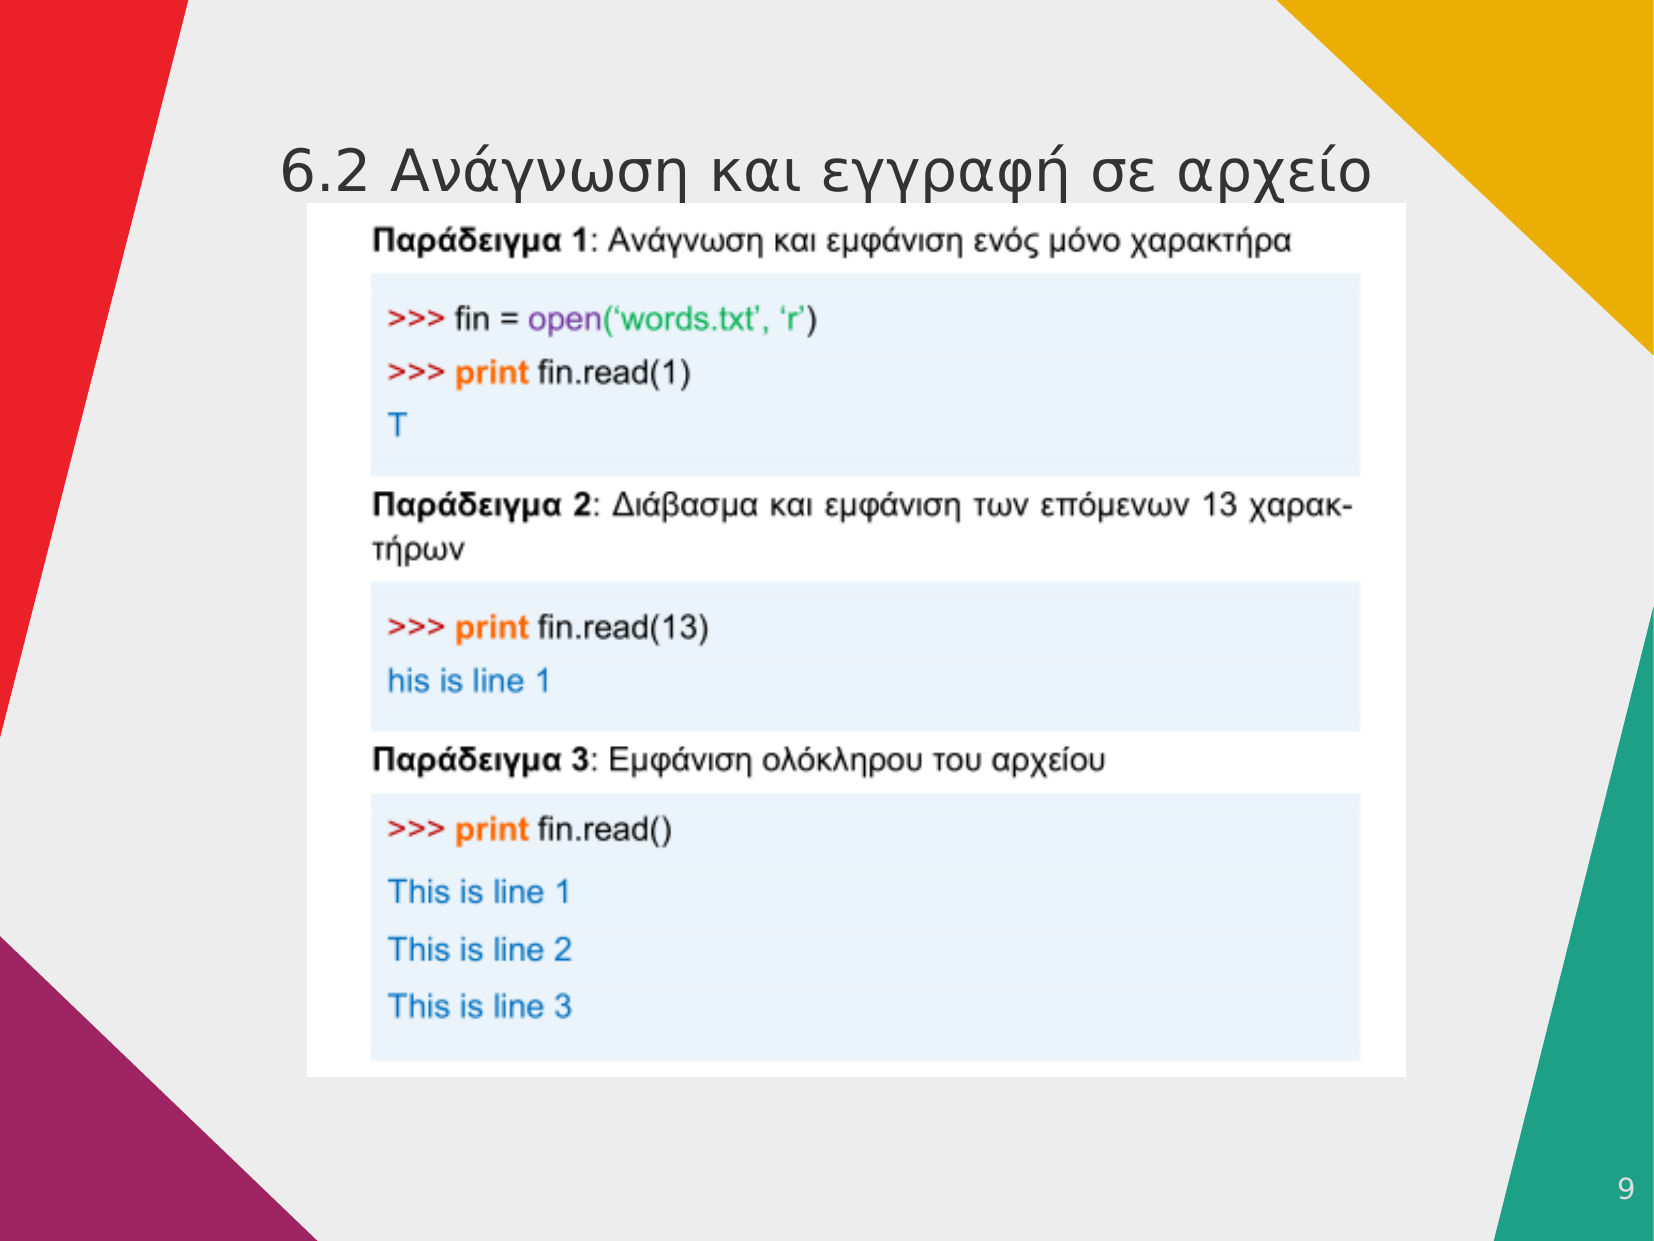

# 6.2 Ανάγνωση και εγγραφή σε αρχείο
9